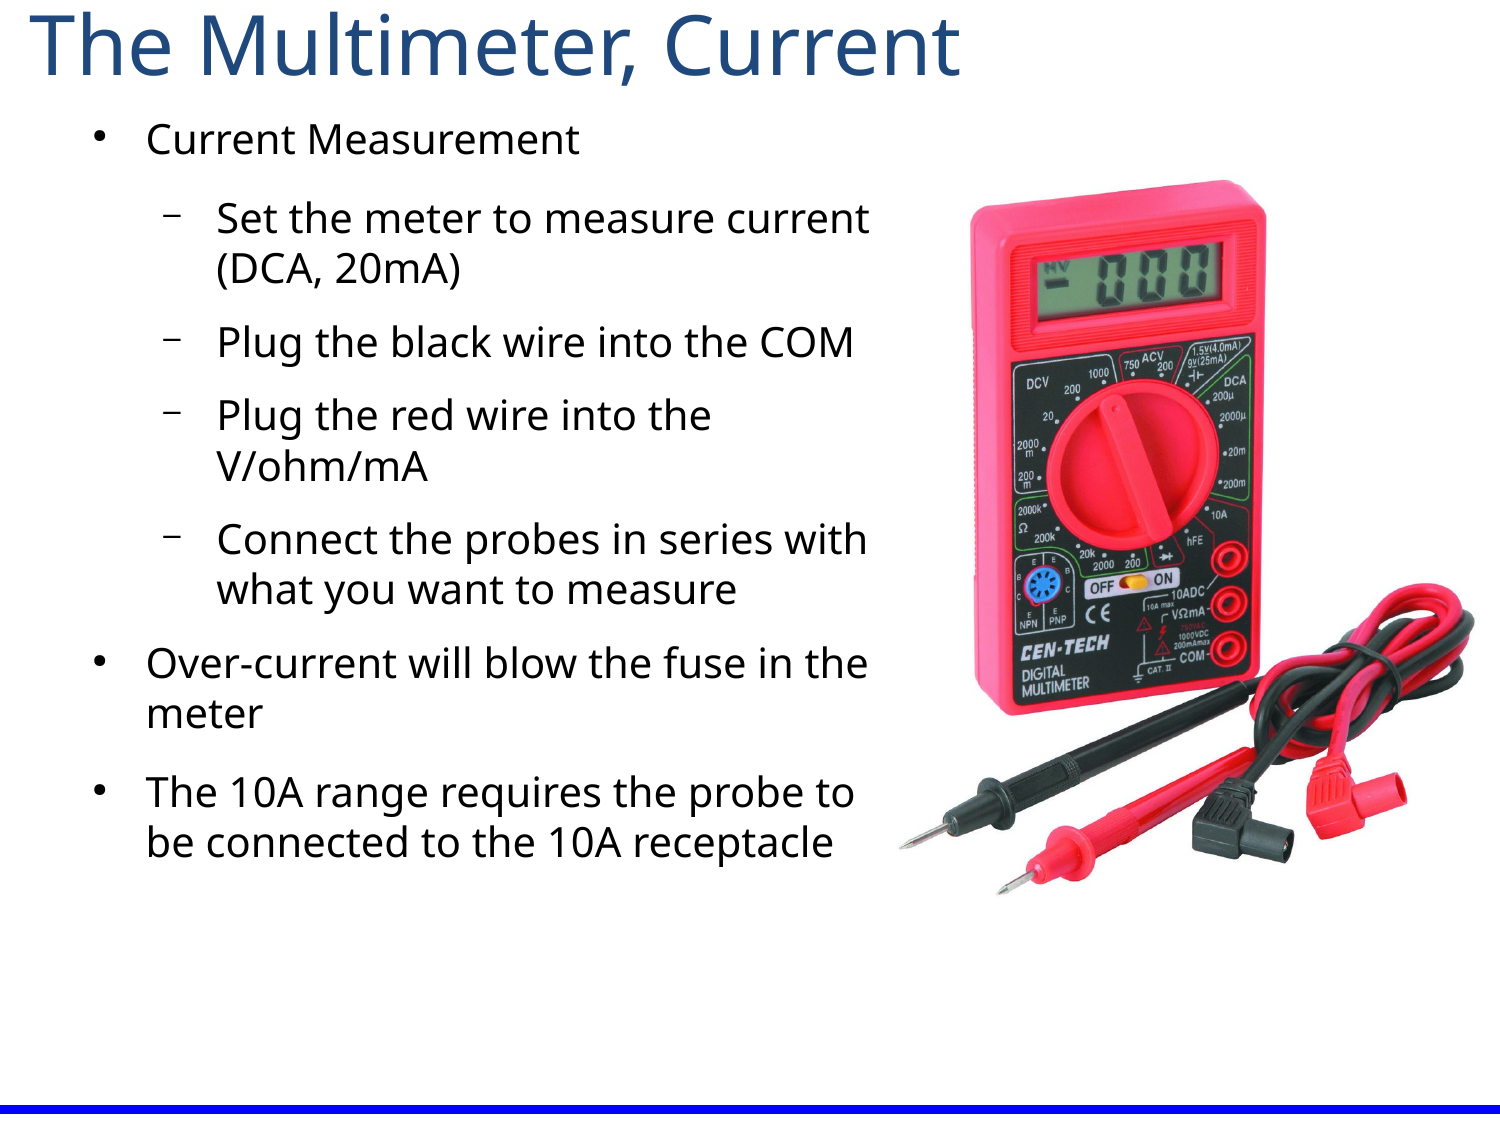

# The Multimeter, Current
Current Measurement
Set the meter to measure current (DCA, 20mA)
Plug the black wire into the COM
Plug the red wire into the V/ohm/mA
Connect the probes in series with what you want to measure
Over-current will blow the fuse in the meter
The 10A range requires the probe to be connected to the 10A receptacle